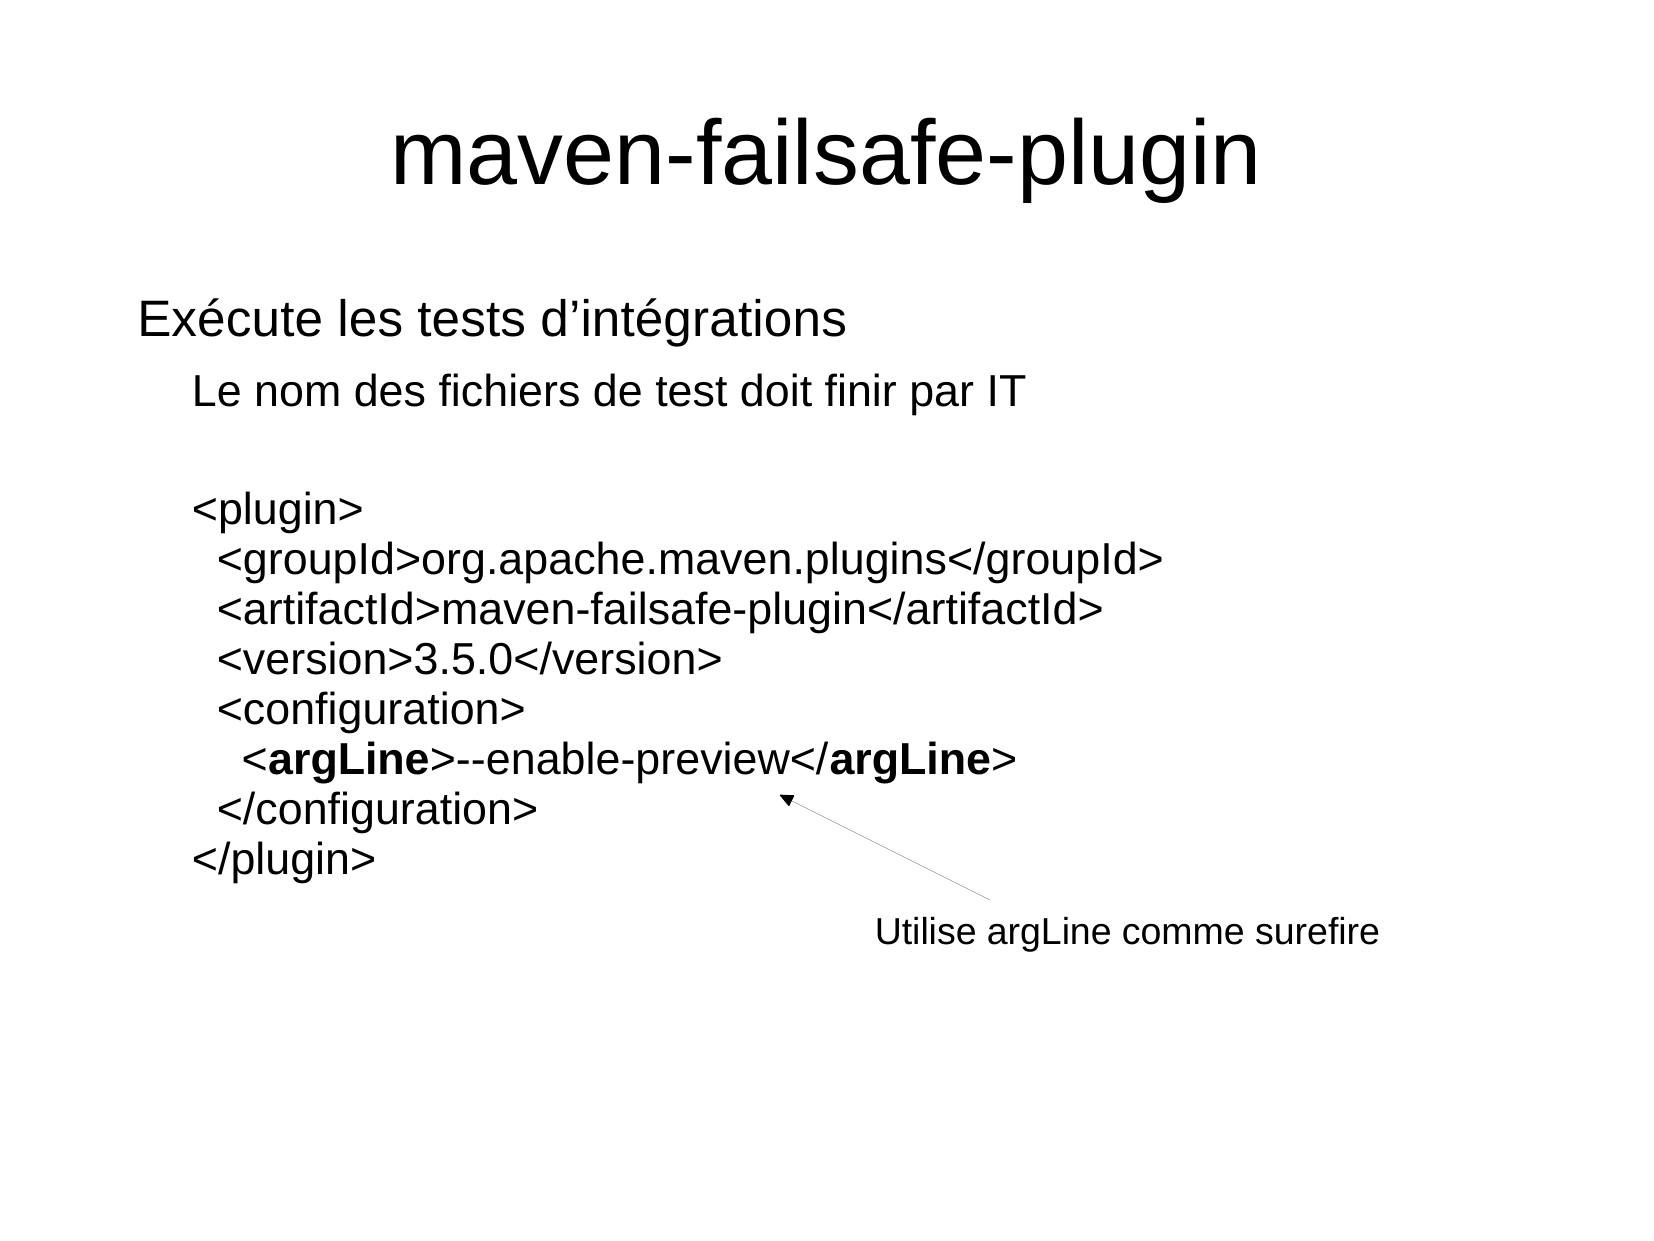

# maven-failsafe-plugin
Exécute les tests d’intégrations
Le nom des fichiers de test doit finir par IT
<plugin>
 <groupId>org.apache.maven.plugins</groupId>
 <artifactId>maven-failsafe-plugin</artifactId>
 <version>3.5.0</version>
 <configuration>
 <argLine>--enable-preview</argLine>
 </configuration>
</plugin>
Utilise argLine comme surefire